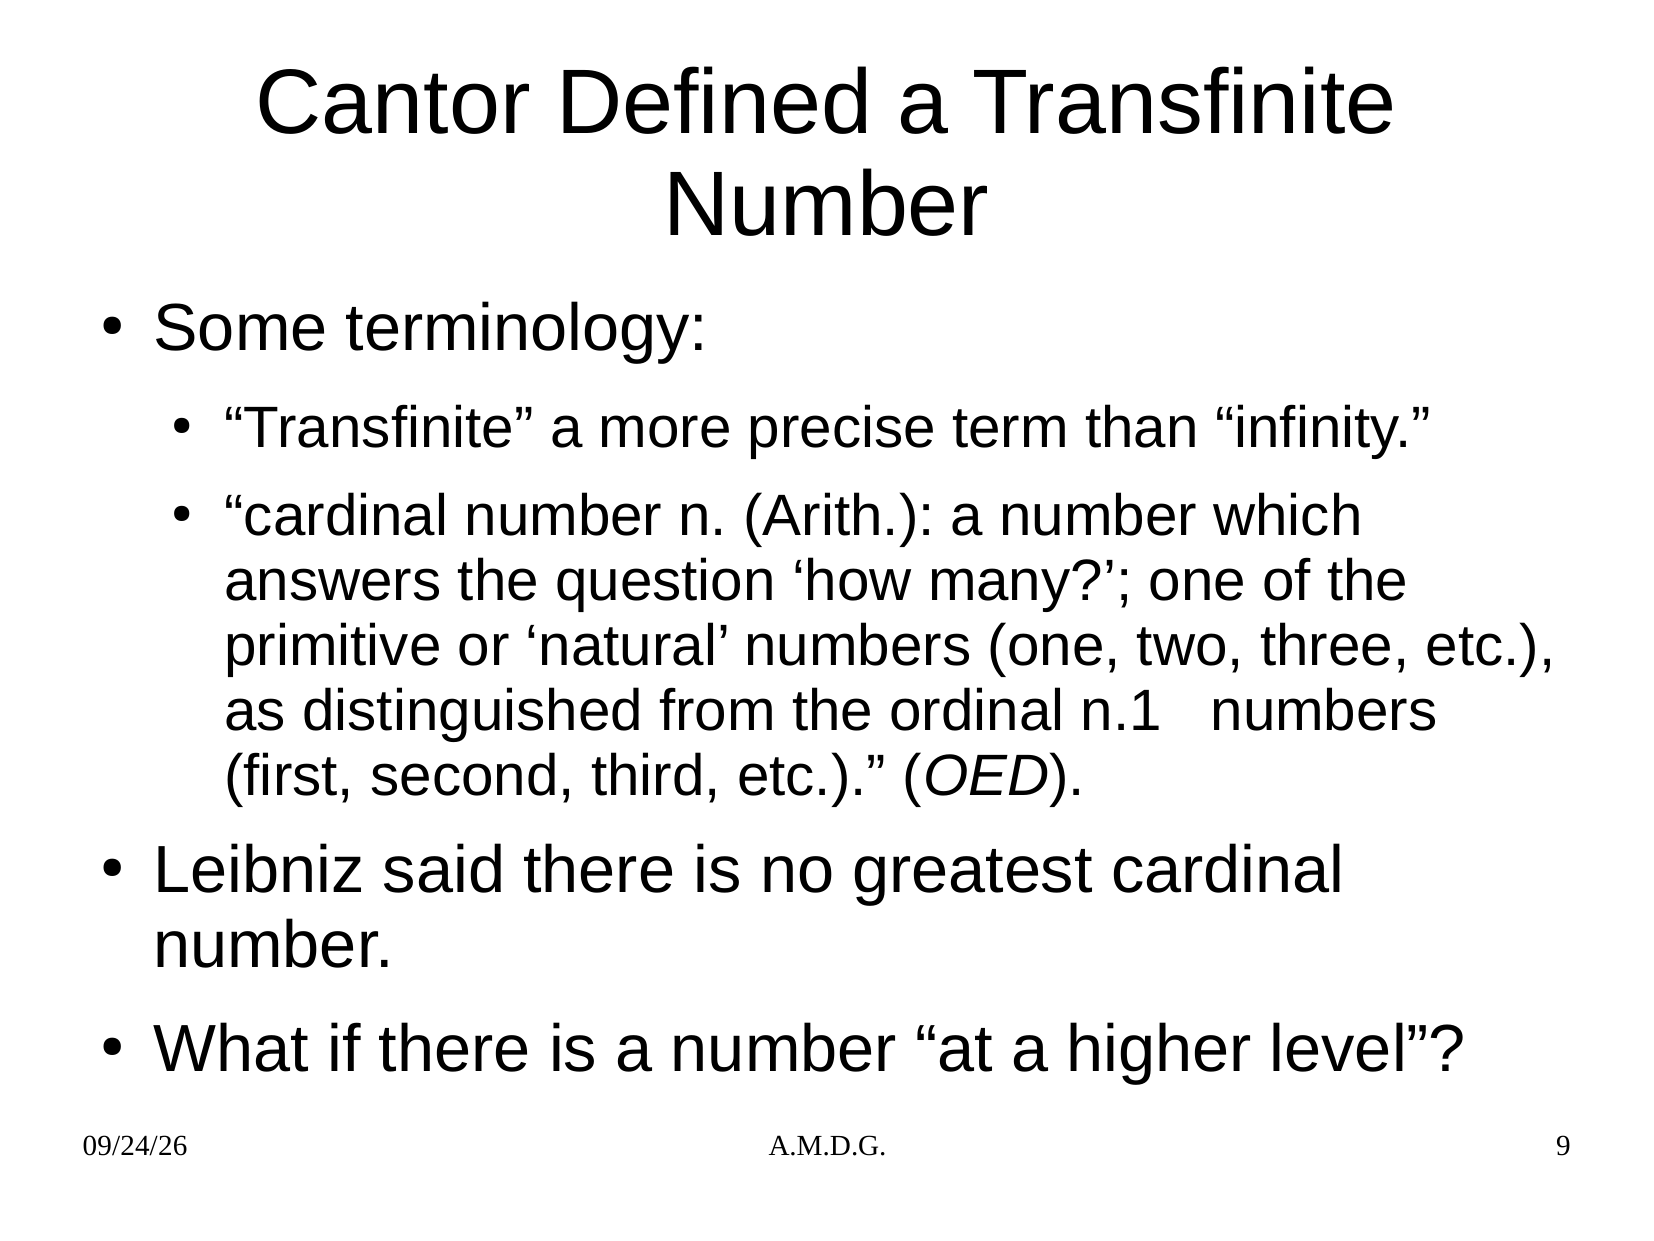

# Cantor Defined a Transfinite Number
Some terminology:
“Transfinite” a more precise term than “infinity.”
“cardinal number n. (Arith.): a number which answers the question ‘how many?’; one of the primitive or ‘natural’ numbers (one, two, three, etc.), as distinguished from the ordinal n.1 numbers (first, second, third, etc.).” (OED).
Leibniz said there is no greatest cardinal number.
What if there is a number “at a higher level”?
A.M.D.G.
9